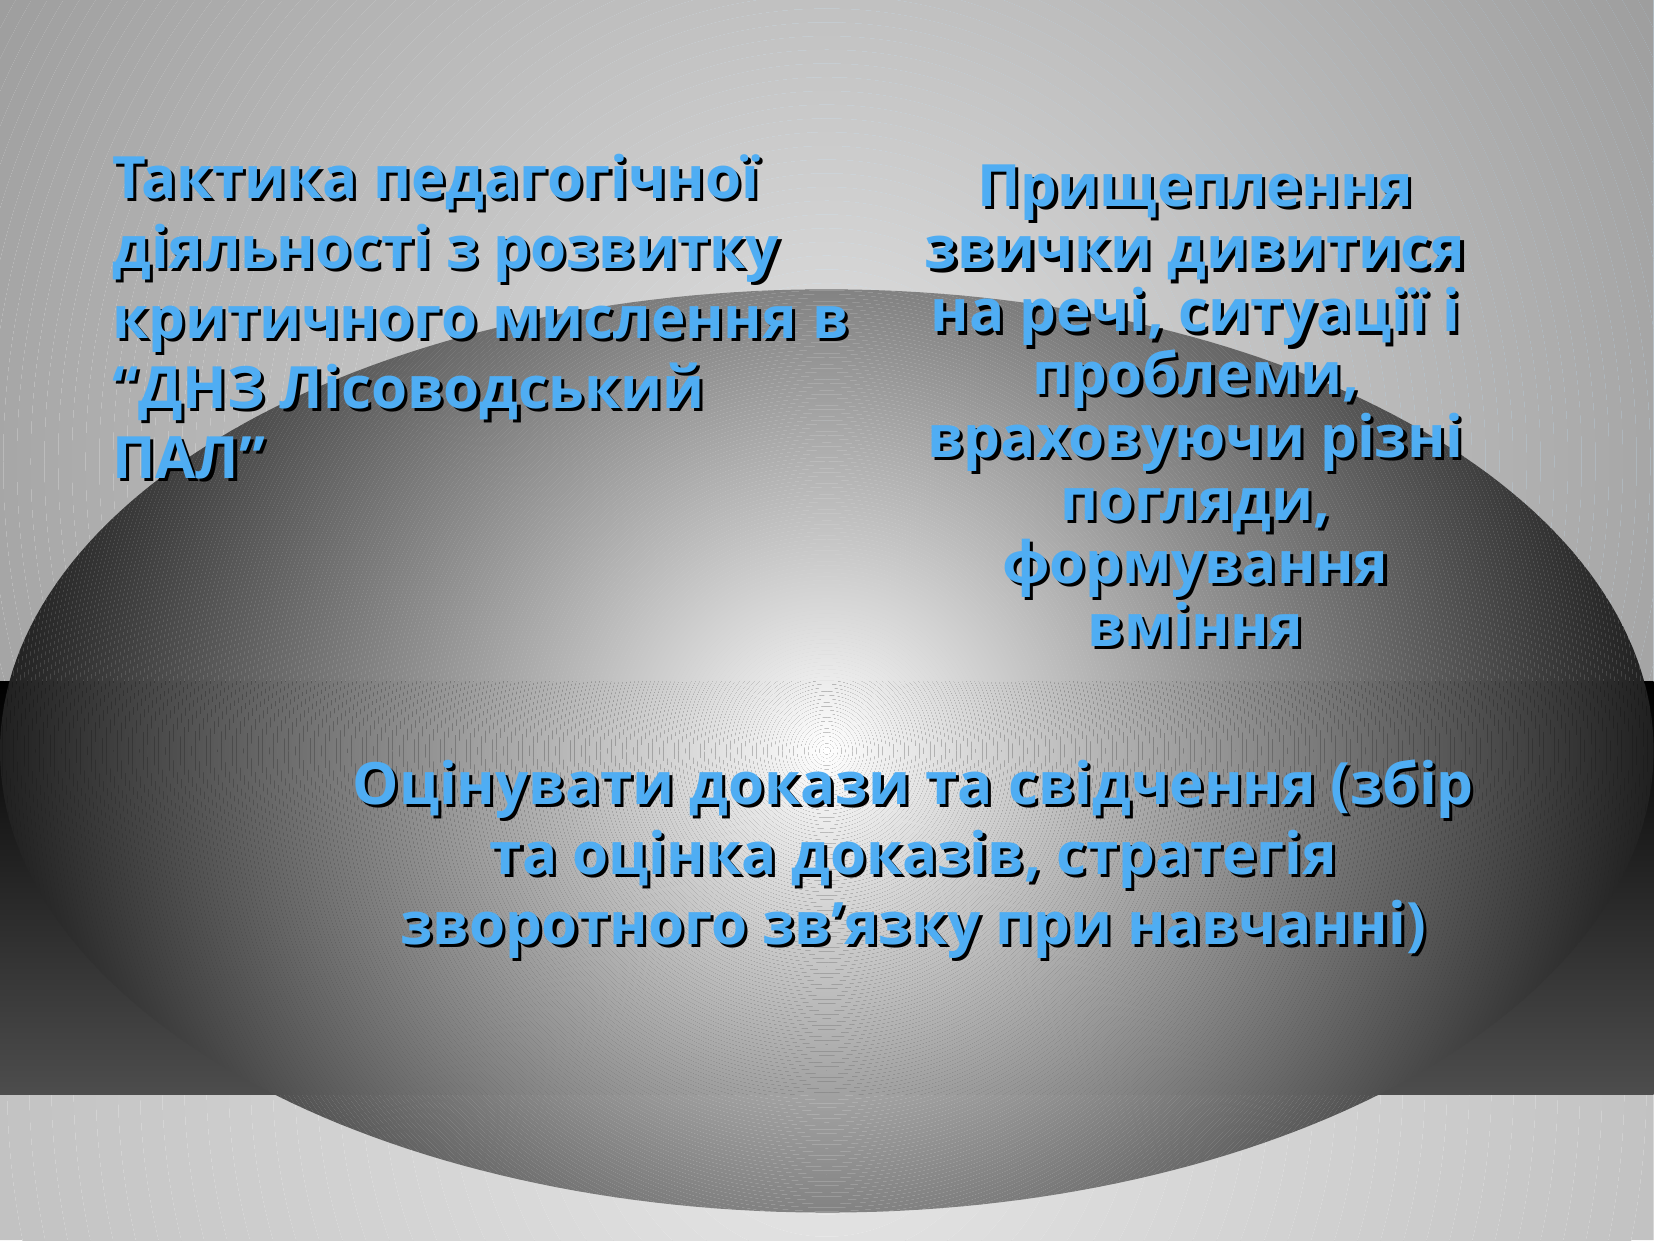

Тактика педагогічної діяльності з розвитку критичного мислення в “ДНЗ Лісоводський ПАЛ”
Прищеплення звички дивитися на речі, ситуації і проблеми, враховуючи різні погляди, формування вміння
# Оцінувати докази та свідчення (збір та оцінка доказів, стратегія зворотного зв’язку при навчанні)